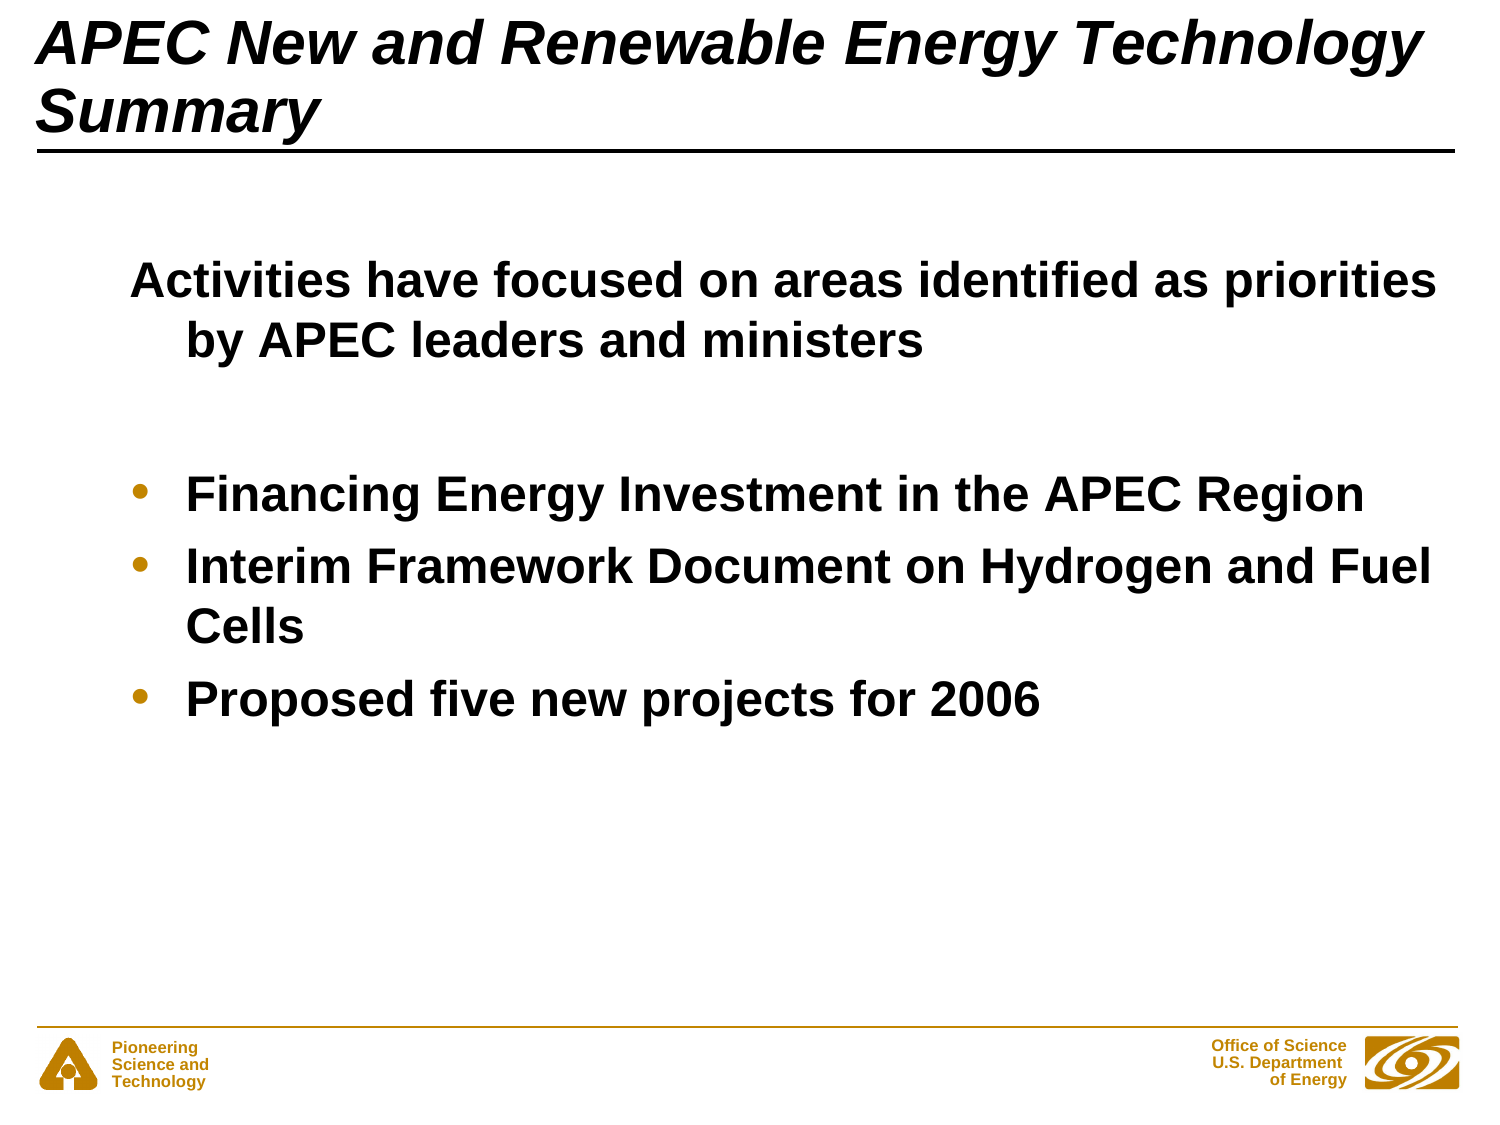

# APEC New and Renewable Energy Technology Summary
Activities have focused on areas identified as priorities by APEC leaders and ministers
Financing Energy Investment in the APEC Region
Interim Framework Document on Hydrogen and Fuel Cells
Proposed five new projects for 2006